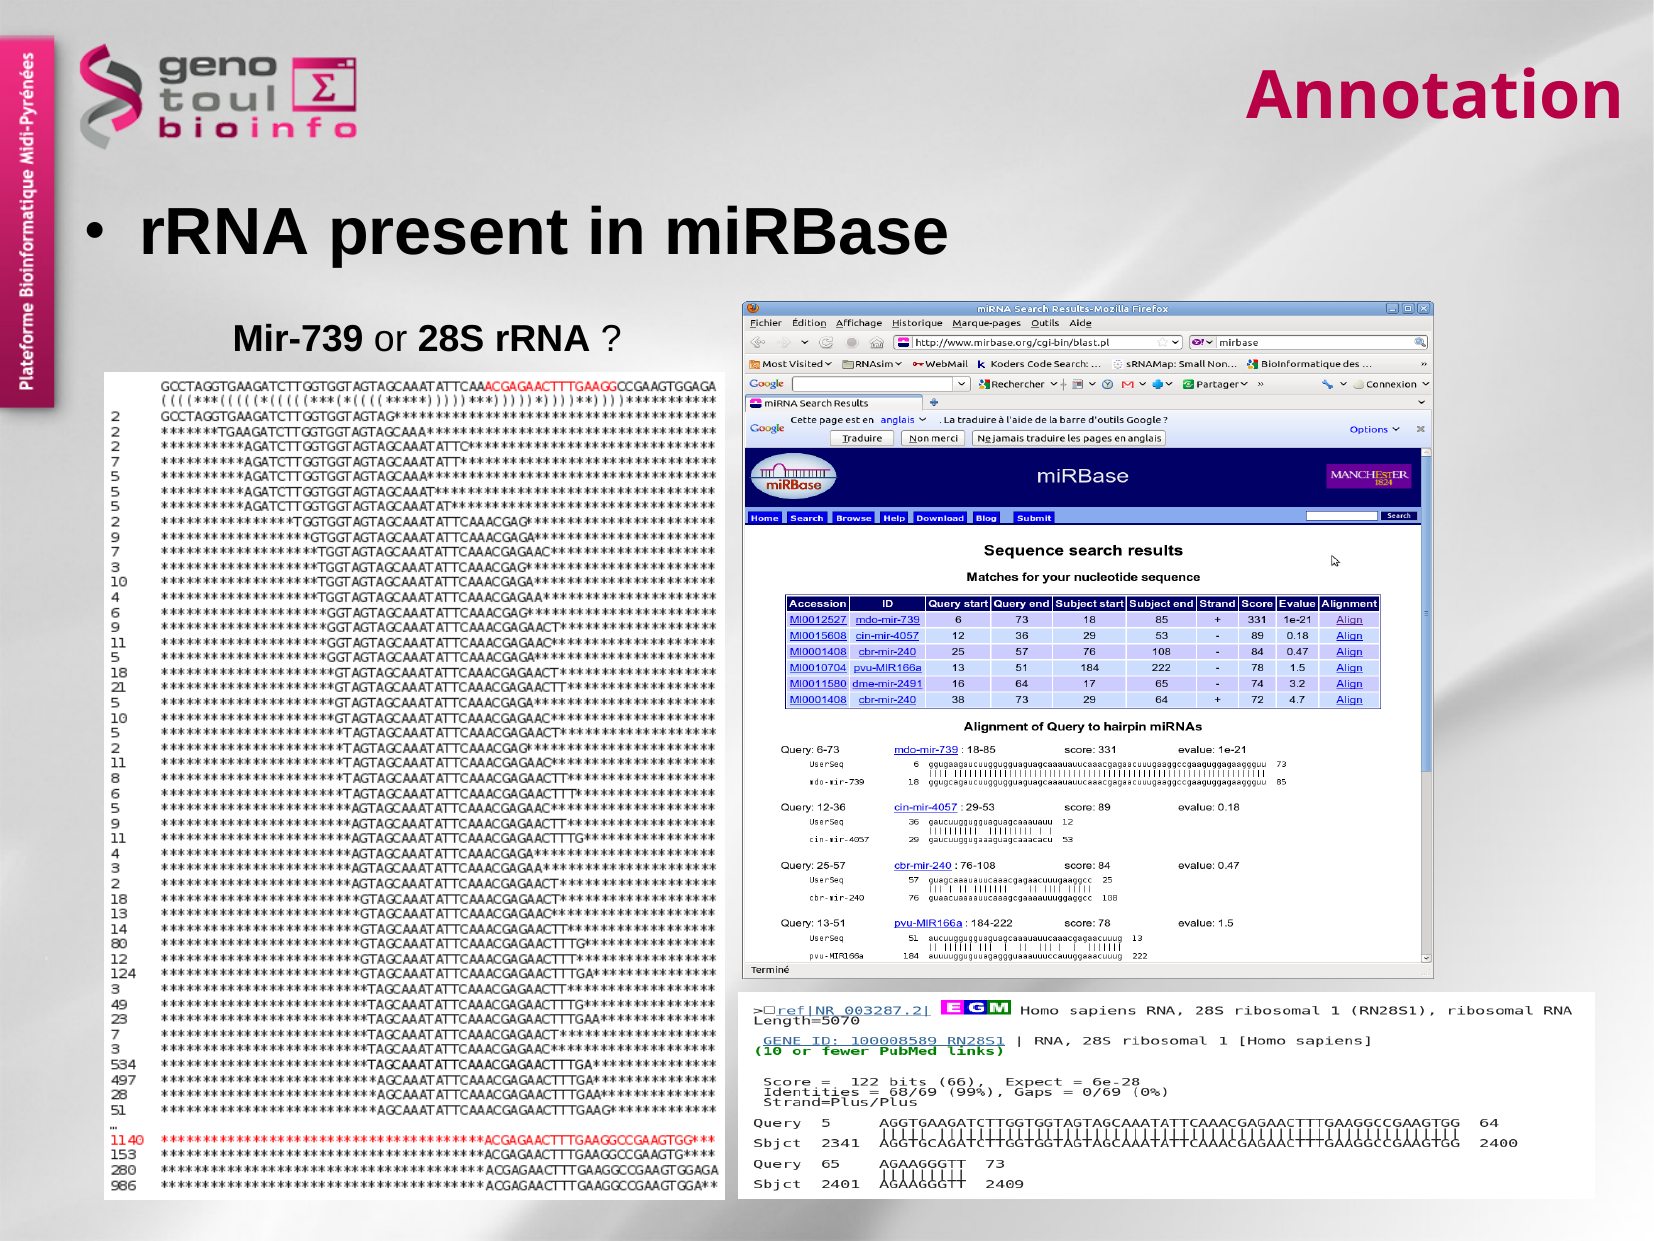

# Annotation
rRNA present in miRBase
Mir-739 or 28S rRNA ?